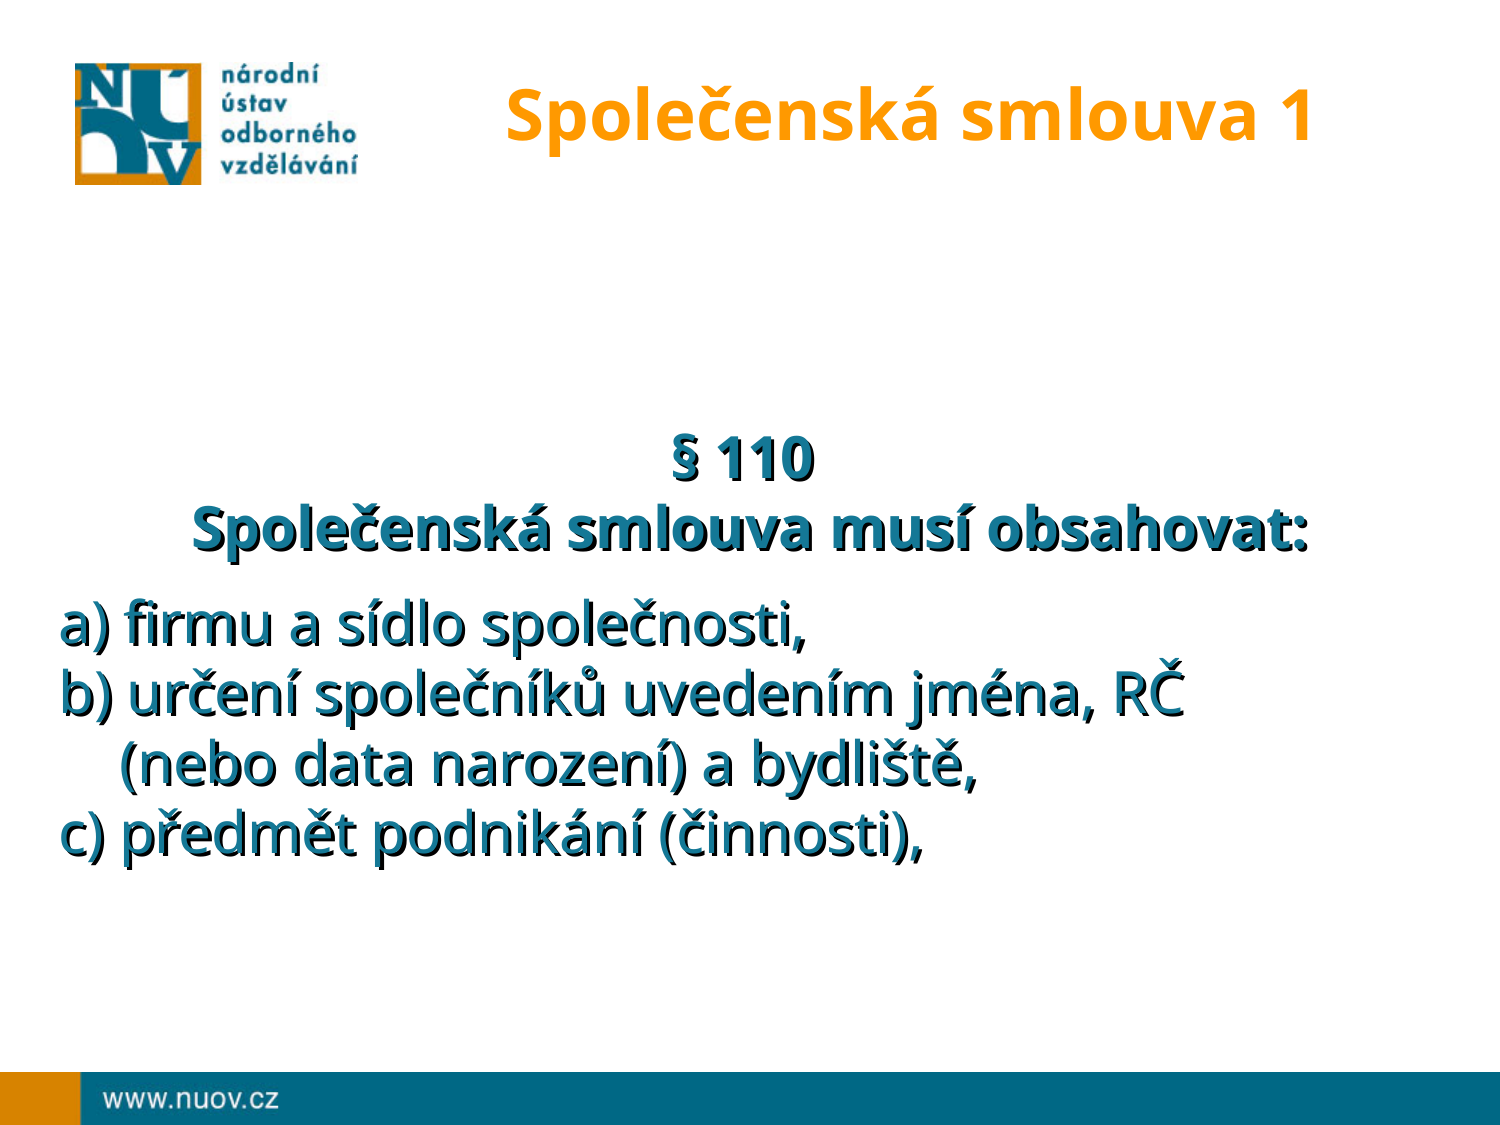

# Společenská smlouva 1
§ 110
Společenská smlouva musí obsahovat:
a) firmu a sídlo společnosti,
b) určení společníků uvedením jména, RČ
 (nebo data narození) a bydliště,
c) předmět podnikání (činnosti),